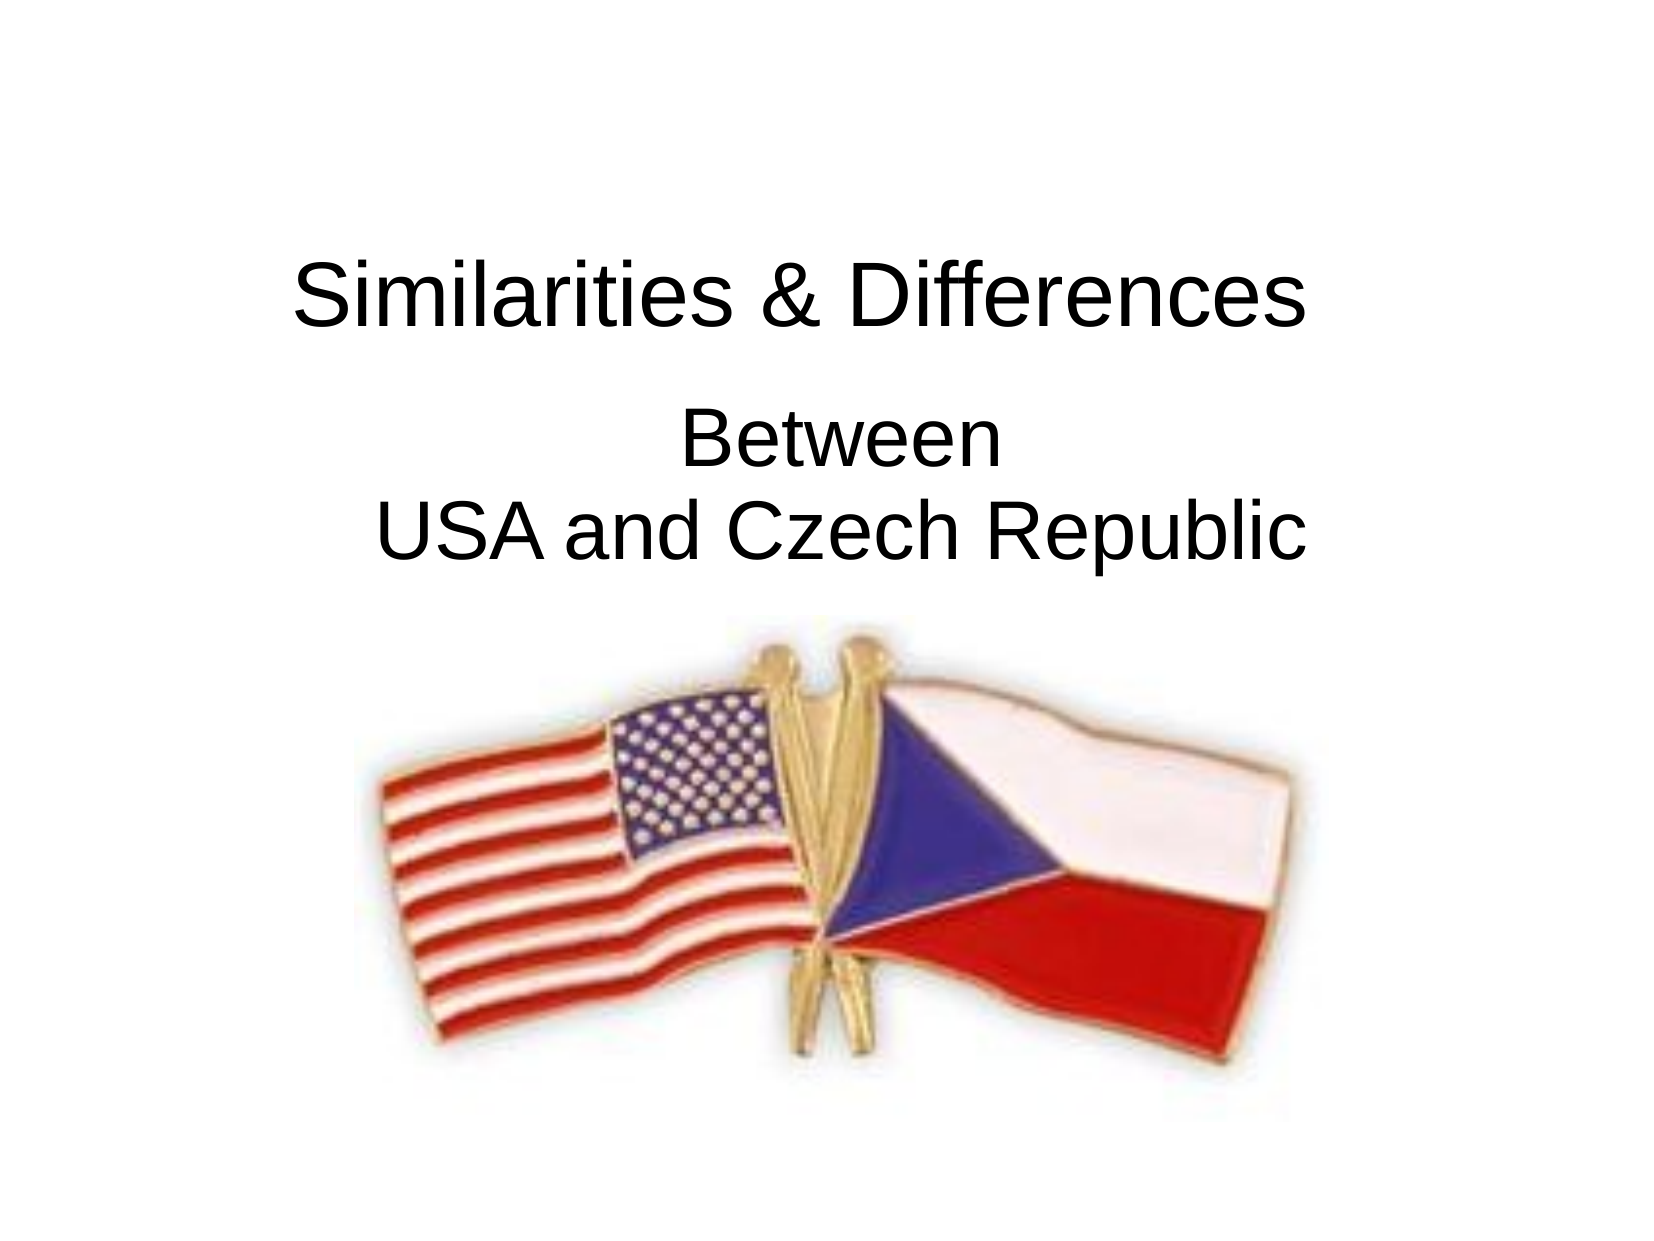

Similarities & Differences
Between
USA and Czech Republic